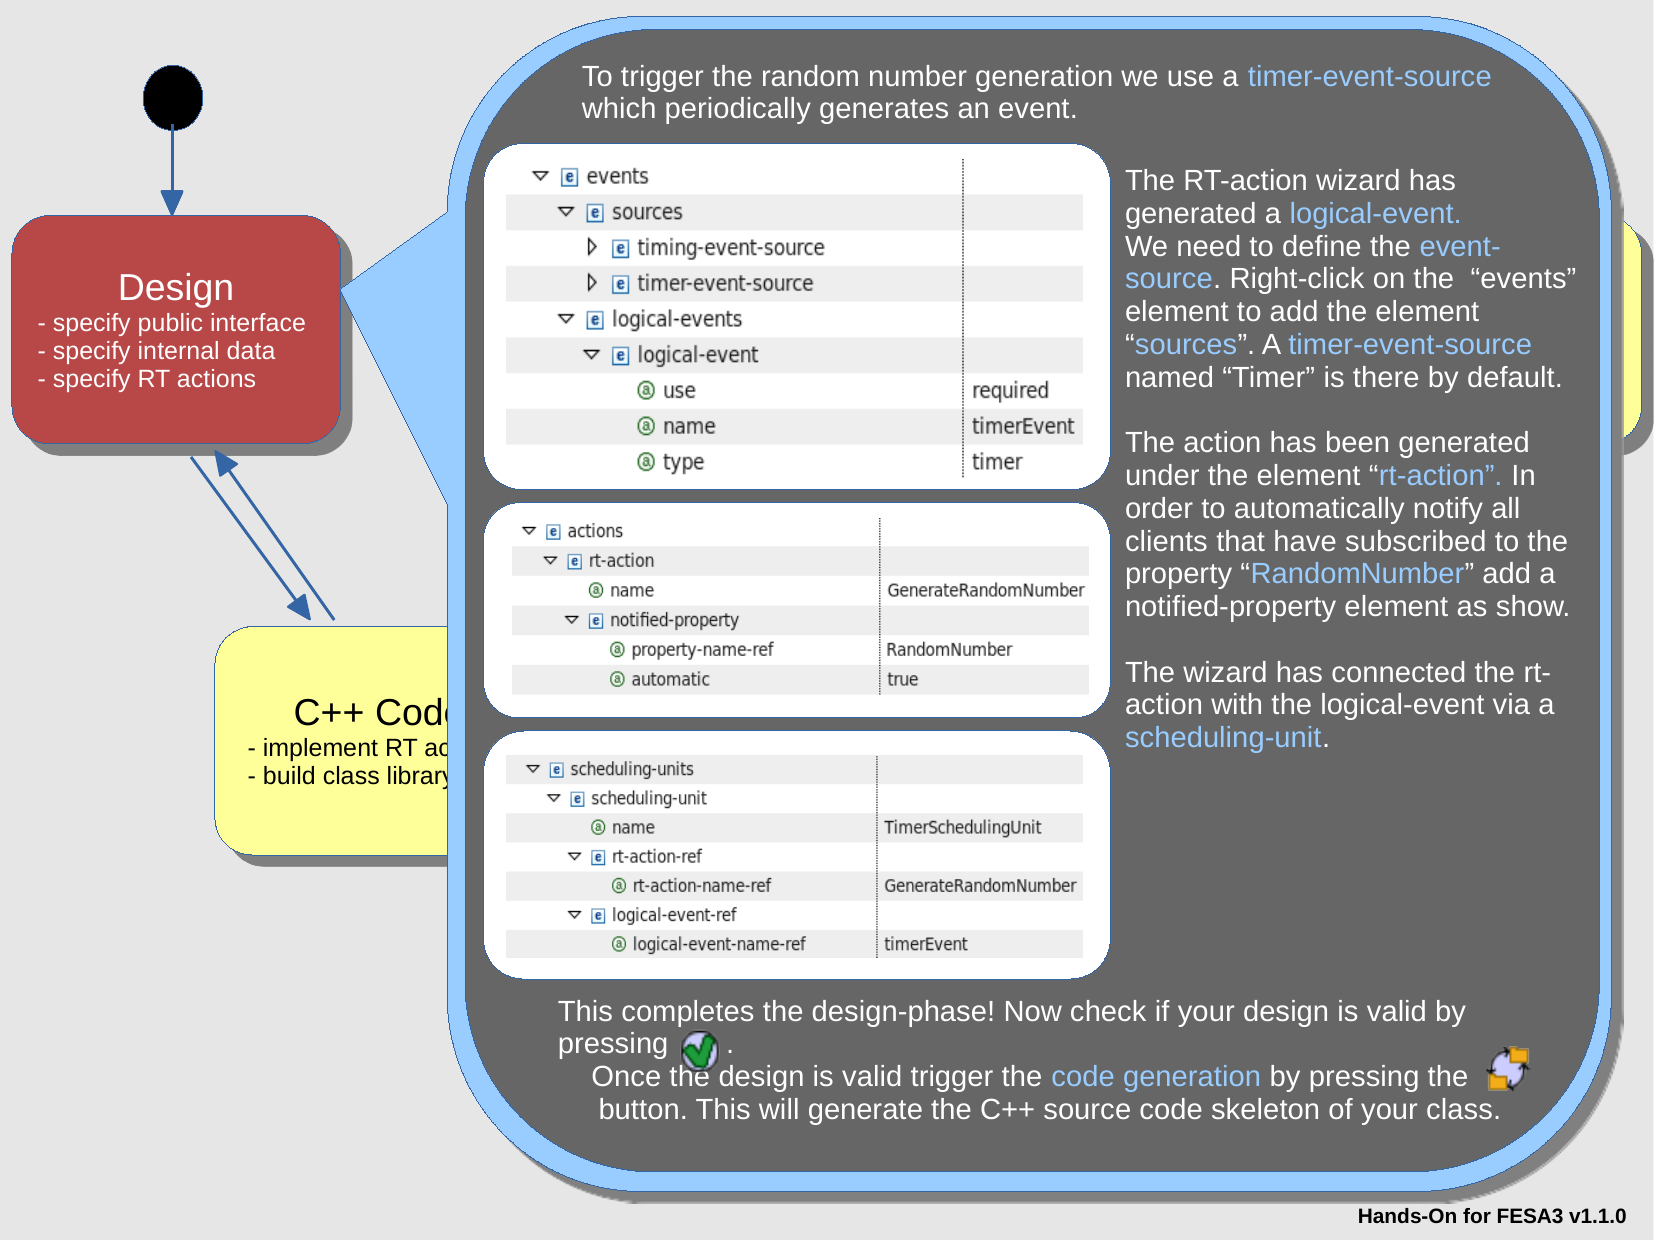

To trigger the random number generation we use a timer-event-source which periodically generates an event.
The RT-action wizard has generated a logical-event.
We need to define the event-source. Right-click on the “events” element to add the element “sources”. A timer-event-source named “Timer” is there by default.
The action has been generated under the element “rt-action”. In order to automatically notify all clients that have subscribed to the property “RandomNumber” add a notified-property element as show.
The wizard has connected the rt-action with the logical-event via a scheduling-unit.
Design
- specify public interface
- specify internal data
- specify RT actions
This completes the design-phase! Now check if your design is valid by pressing .
Once the design is valid trigger the code generation by pressing the button. This will generate the C++ source code skeleton of your class.